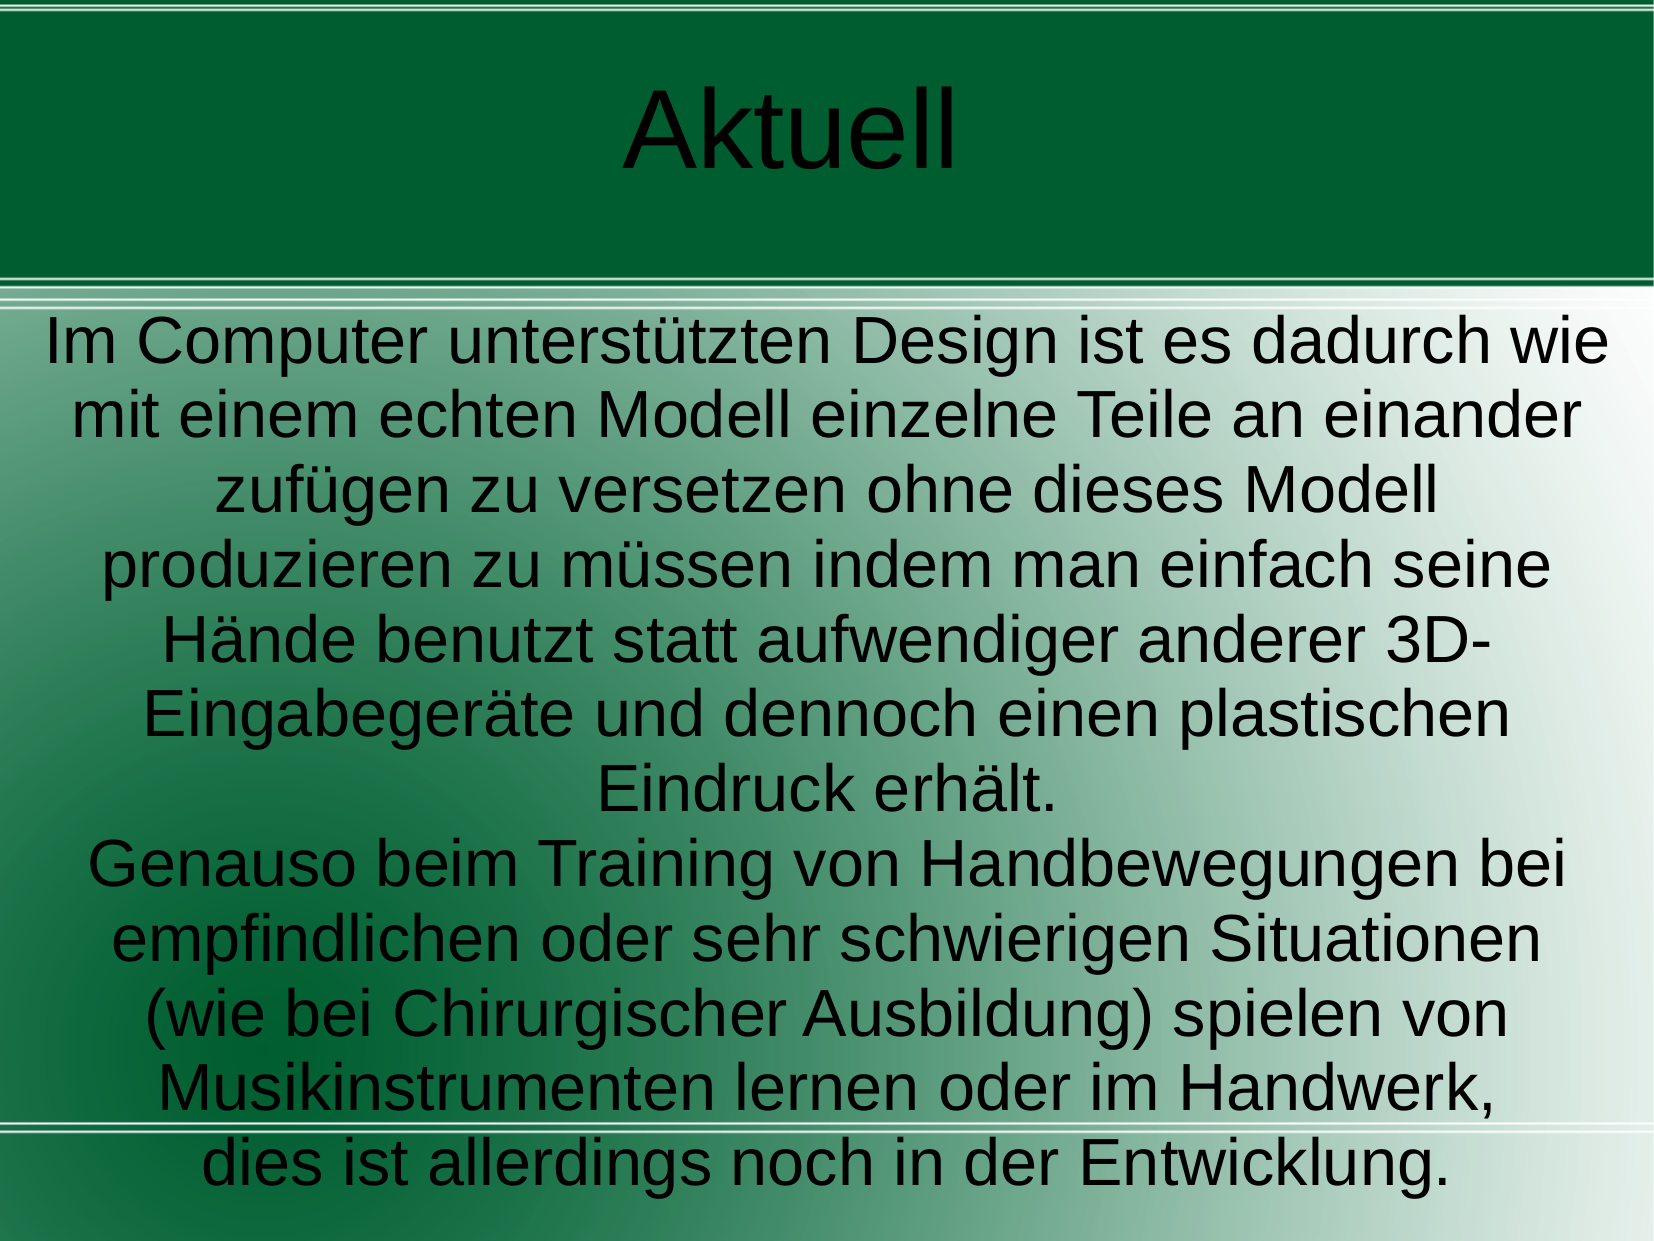

Aktuell
Im Computer unterstützten Design ist es dadurch wie
mit einem echten Modell einzelne Teile an einander zufügen zu versetzen ohne dieses Modell
produzieren zu müssen indem man einfach seine Hände benutzt statt aufwendiger anderer 3D- Eingabegeräte und dennoch einen plastischen Eindruck erhält.
Genauso beim Training von Handbewegungen bei empfindlichen oder sehr schwierigen Situationen
(wie bei Chirurgischer Ausbildung) spielen von Musikinstrumenten lernen oder im Handwerk,
dies ist allerdings noch in der Entwicklung.